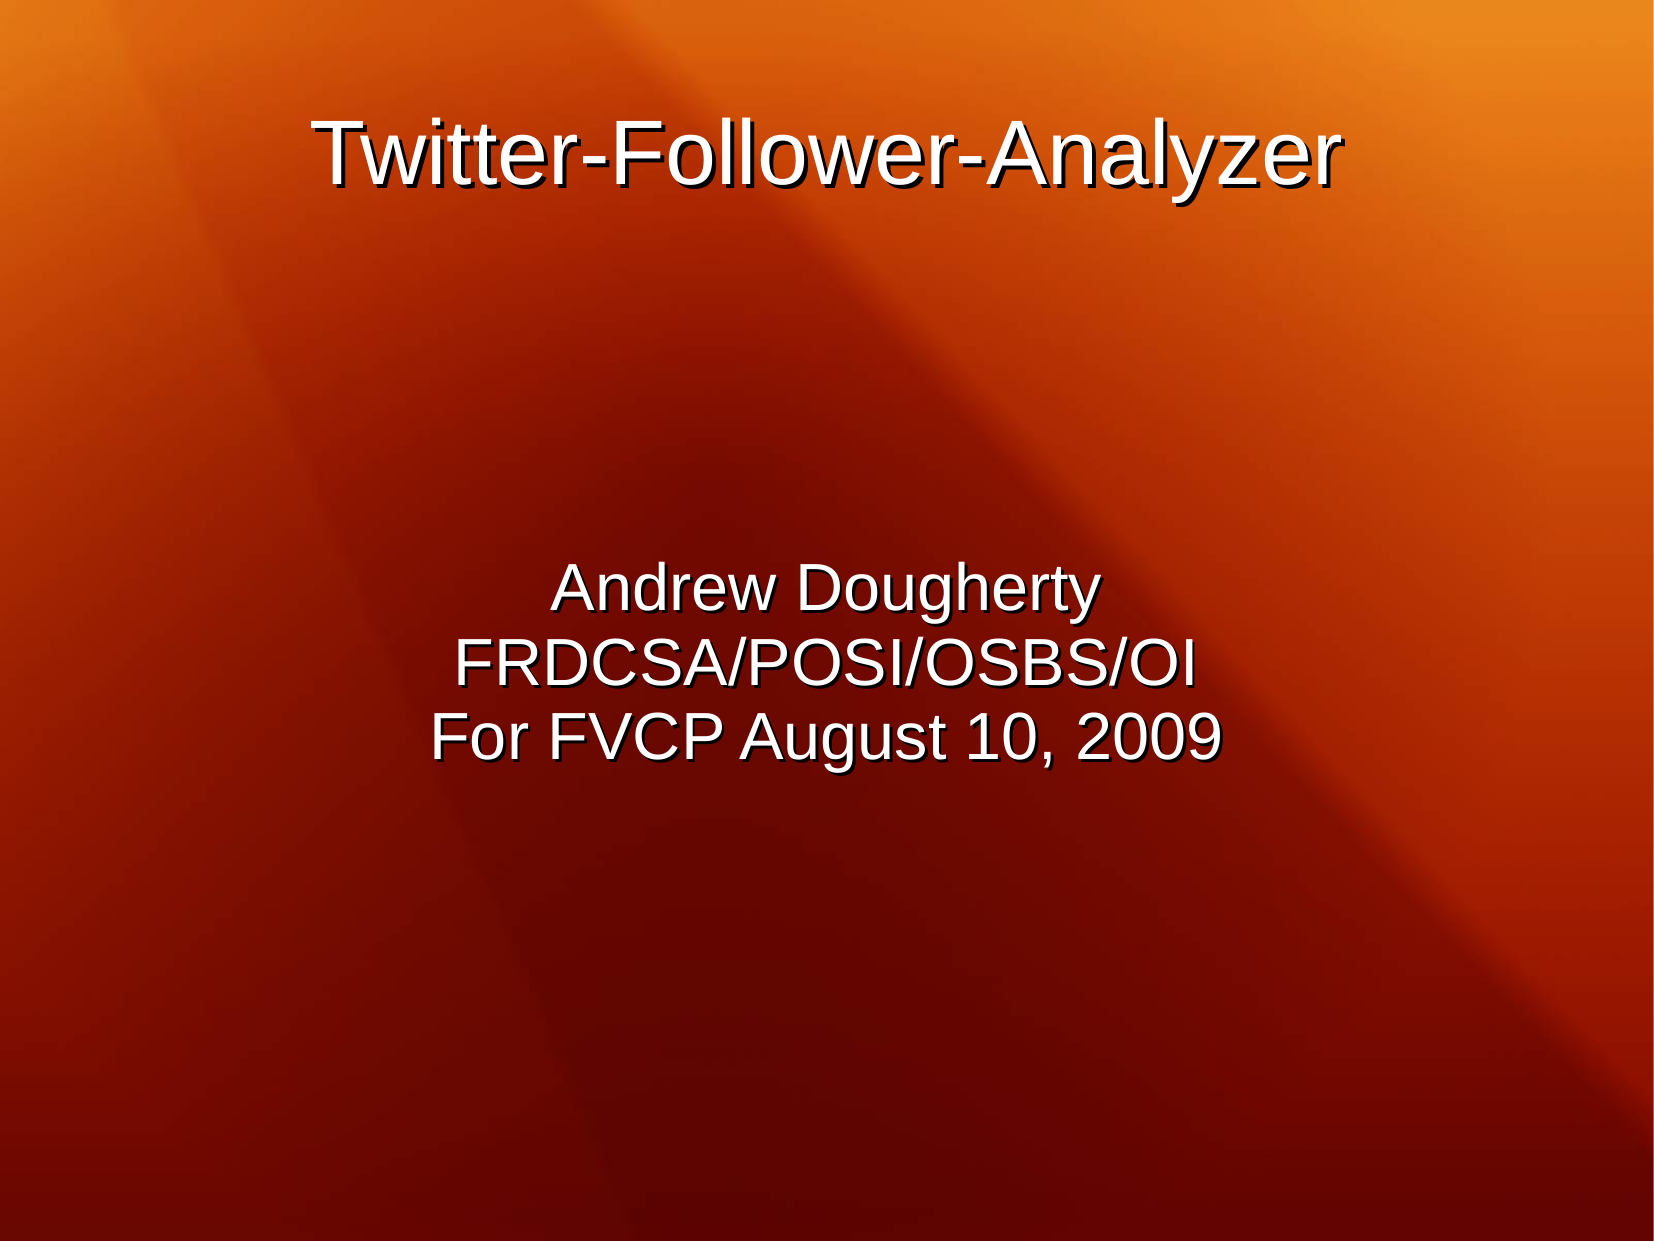

# Twitter-Follower-Analyzer
Andrew Dougherty
FRDCSA/POSI/OSBS/OI
For FVCP August 10, 2009